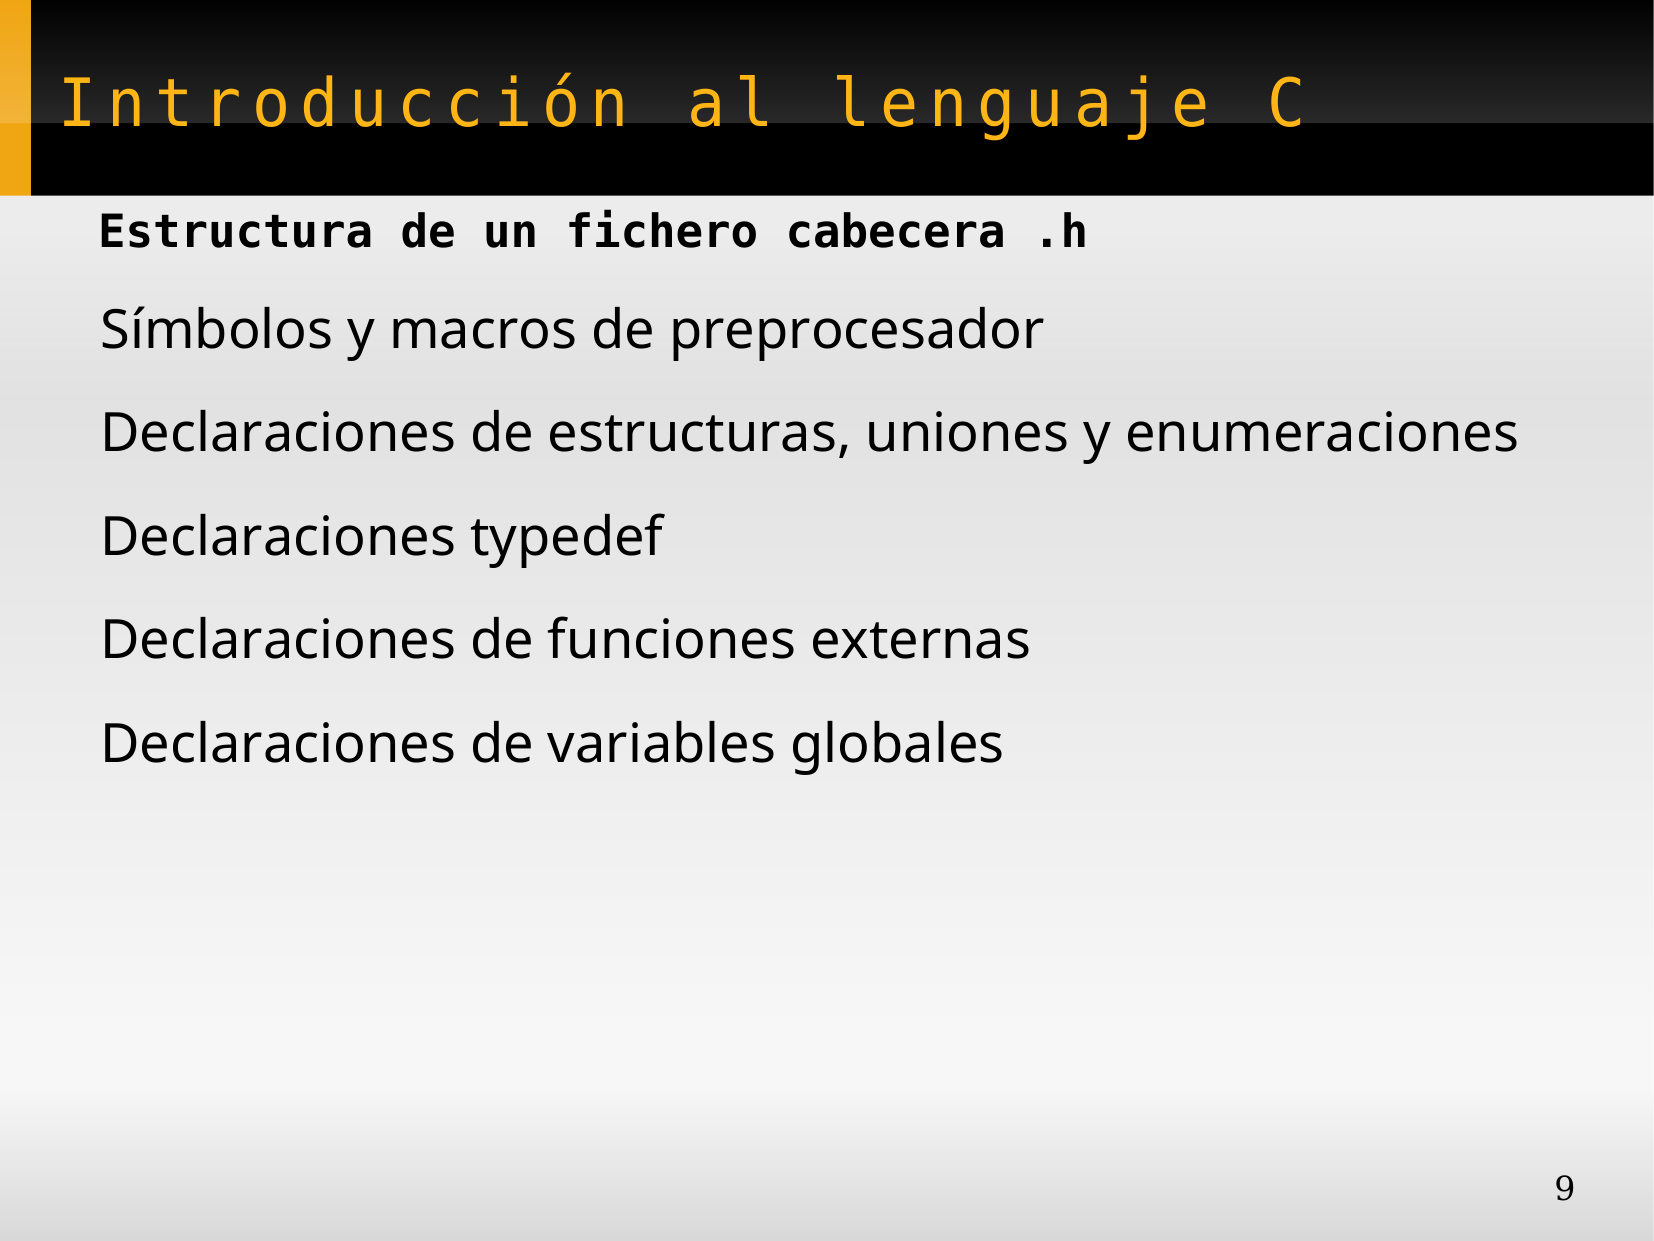

# Introducción al lenguaje C
Estructura de un fichero cabecera .h
Símbolos y macros de preprocesador
Declaraciones de estructuras, uniones y enumeraciones
Declaraciones typedef
Declaraciones de funciones externas
Declaraciones de variables globales
9